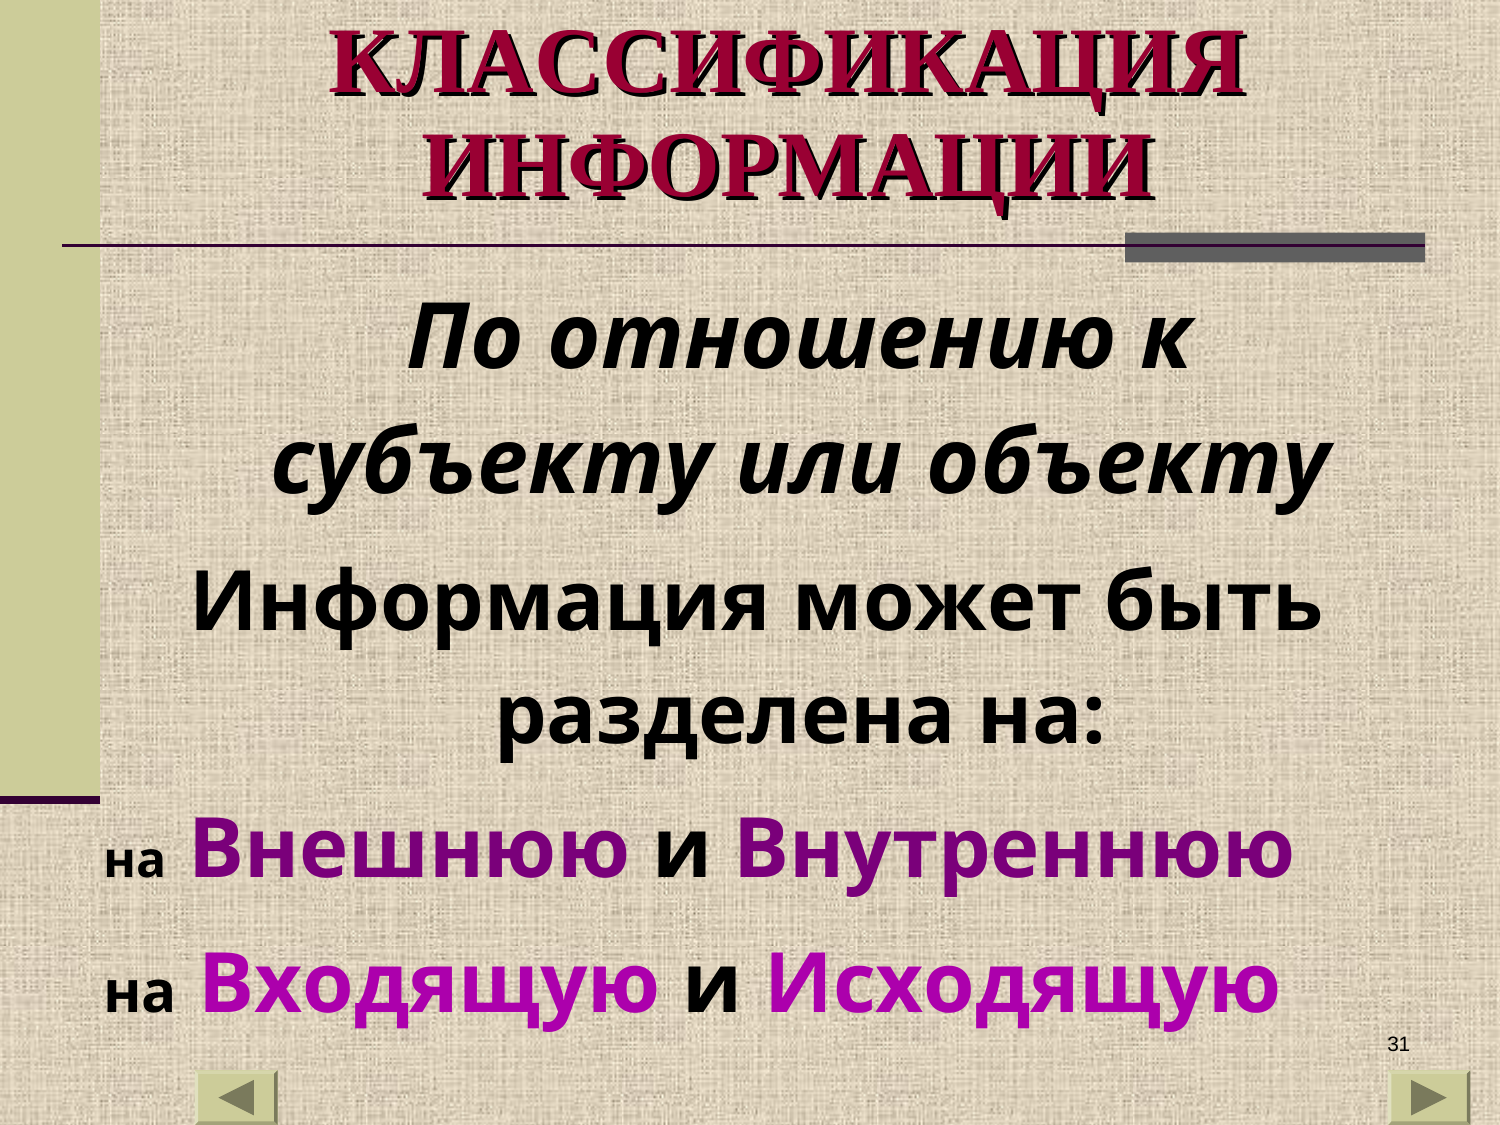

# КЛАССИФИКАЦИЯ ИНФОРМАЦИИ
	По отношению к субъекту или объекту
Информация может быть разделена на:
на Внешнюю и Внутреннюю
на Входящую и Исходящую
31